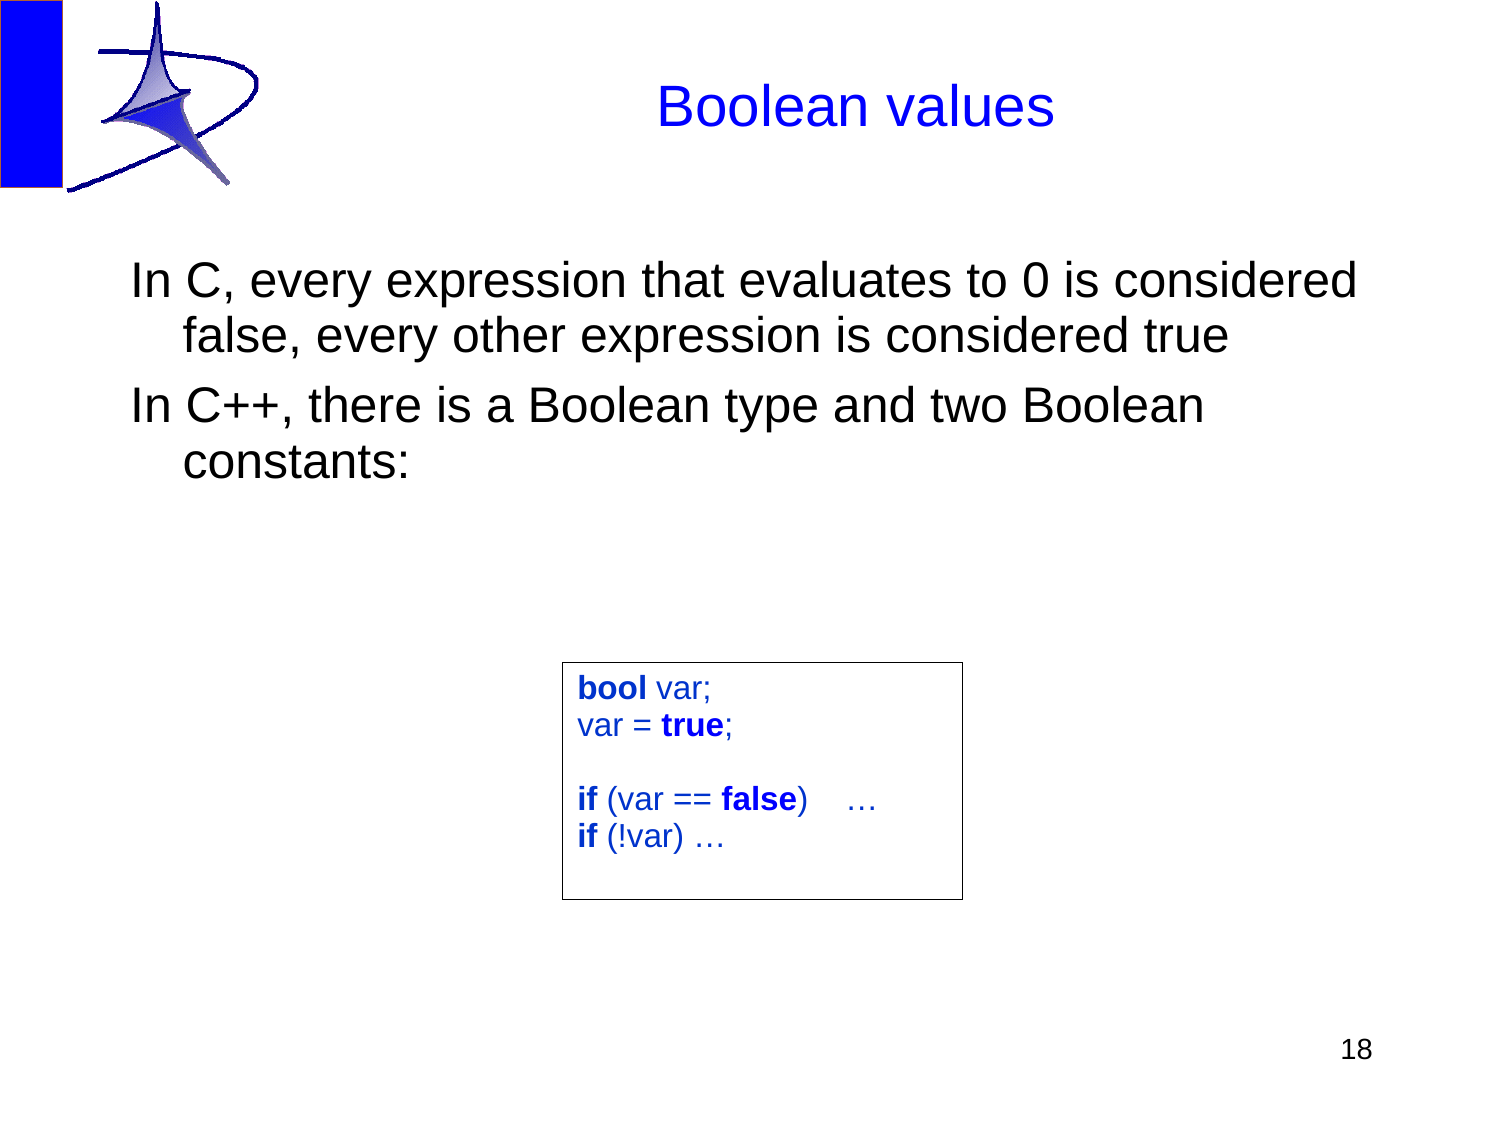

# Boolean values
In C, every expression that evaluates to 0 is considered false, every other expression is considered true
In C++, there is a Boolean type and two Boolean constants:
bool var;
var = true;
if (var == false) …
if (!var) …
18